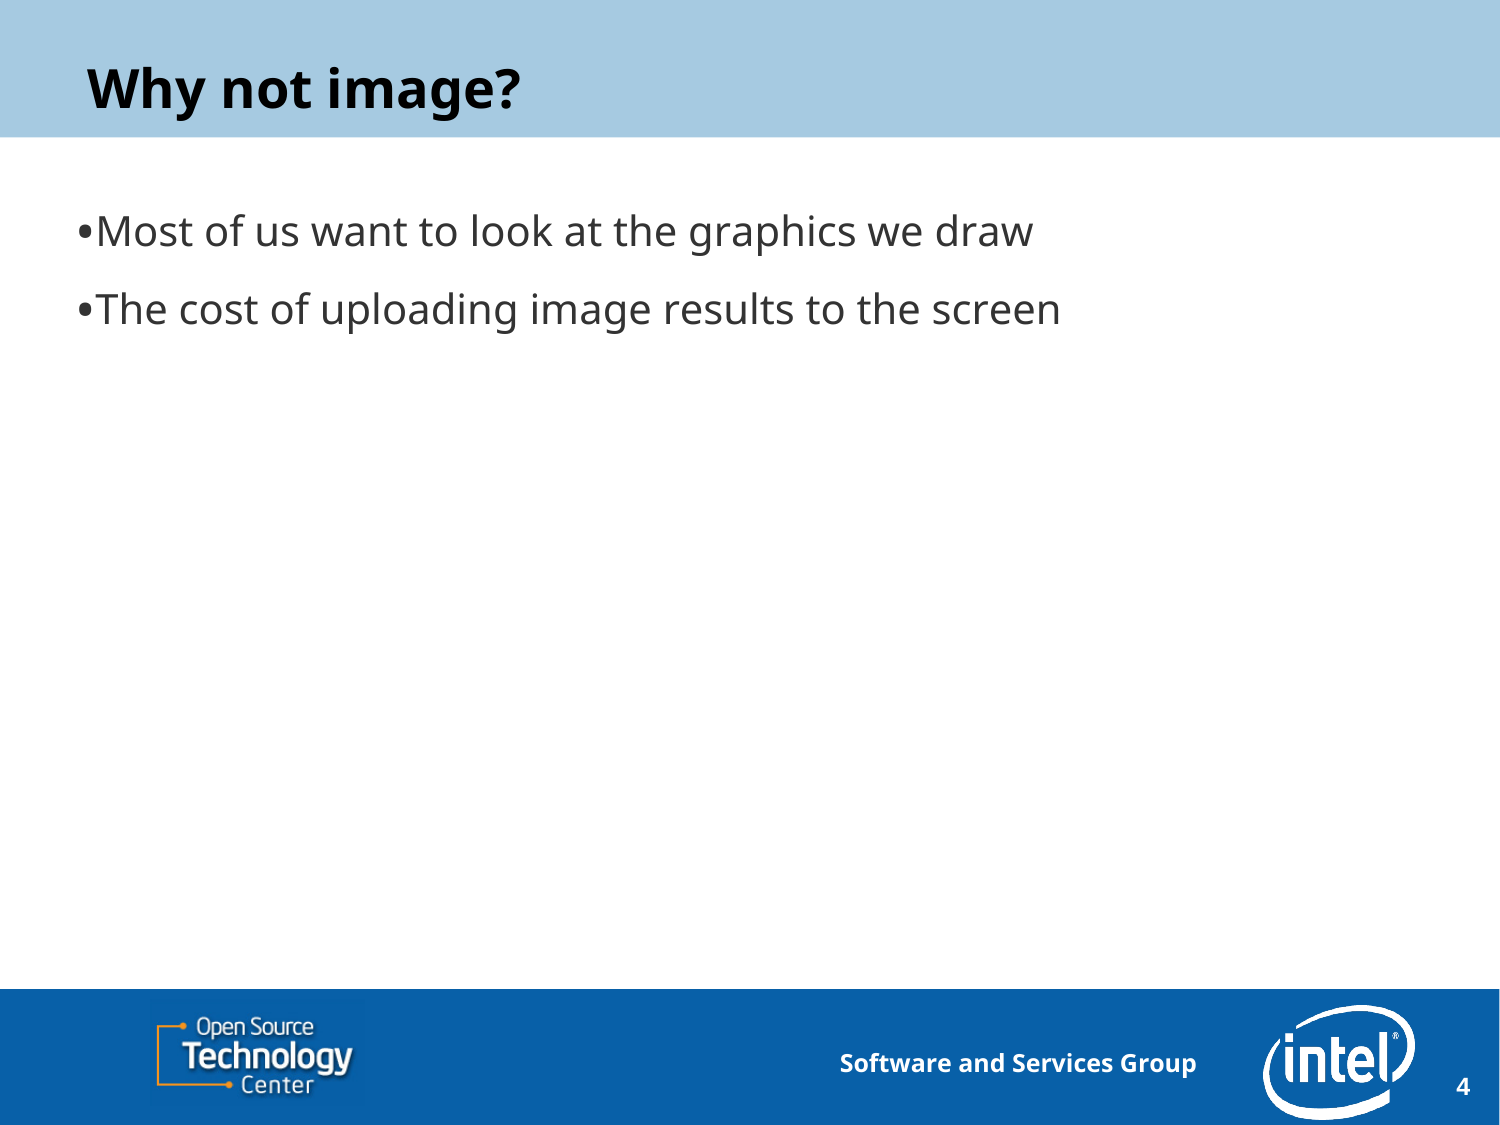

# Why not image?
Most of us want to look at the graphics we draw
The cost of uploading image results to the screen